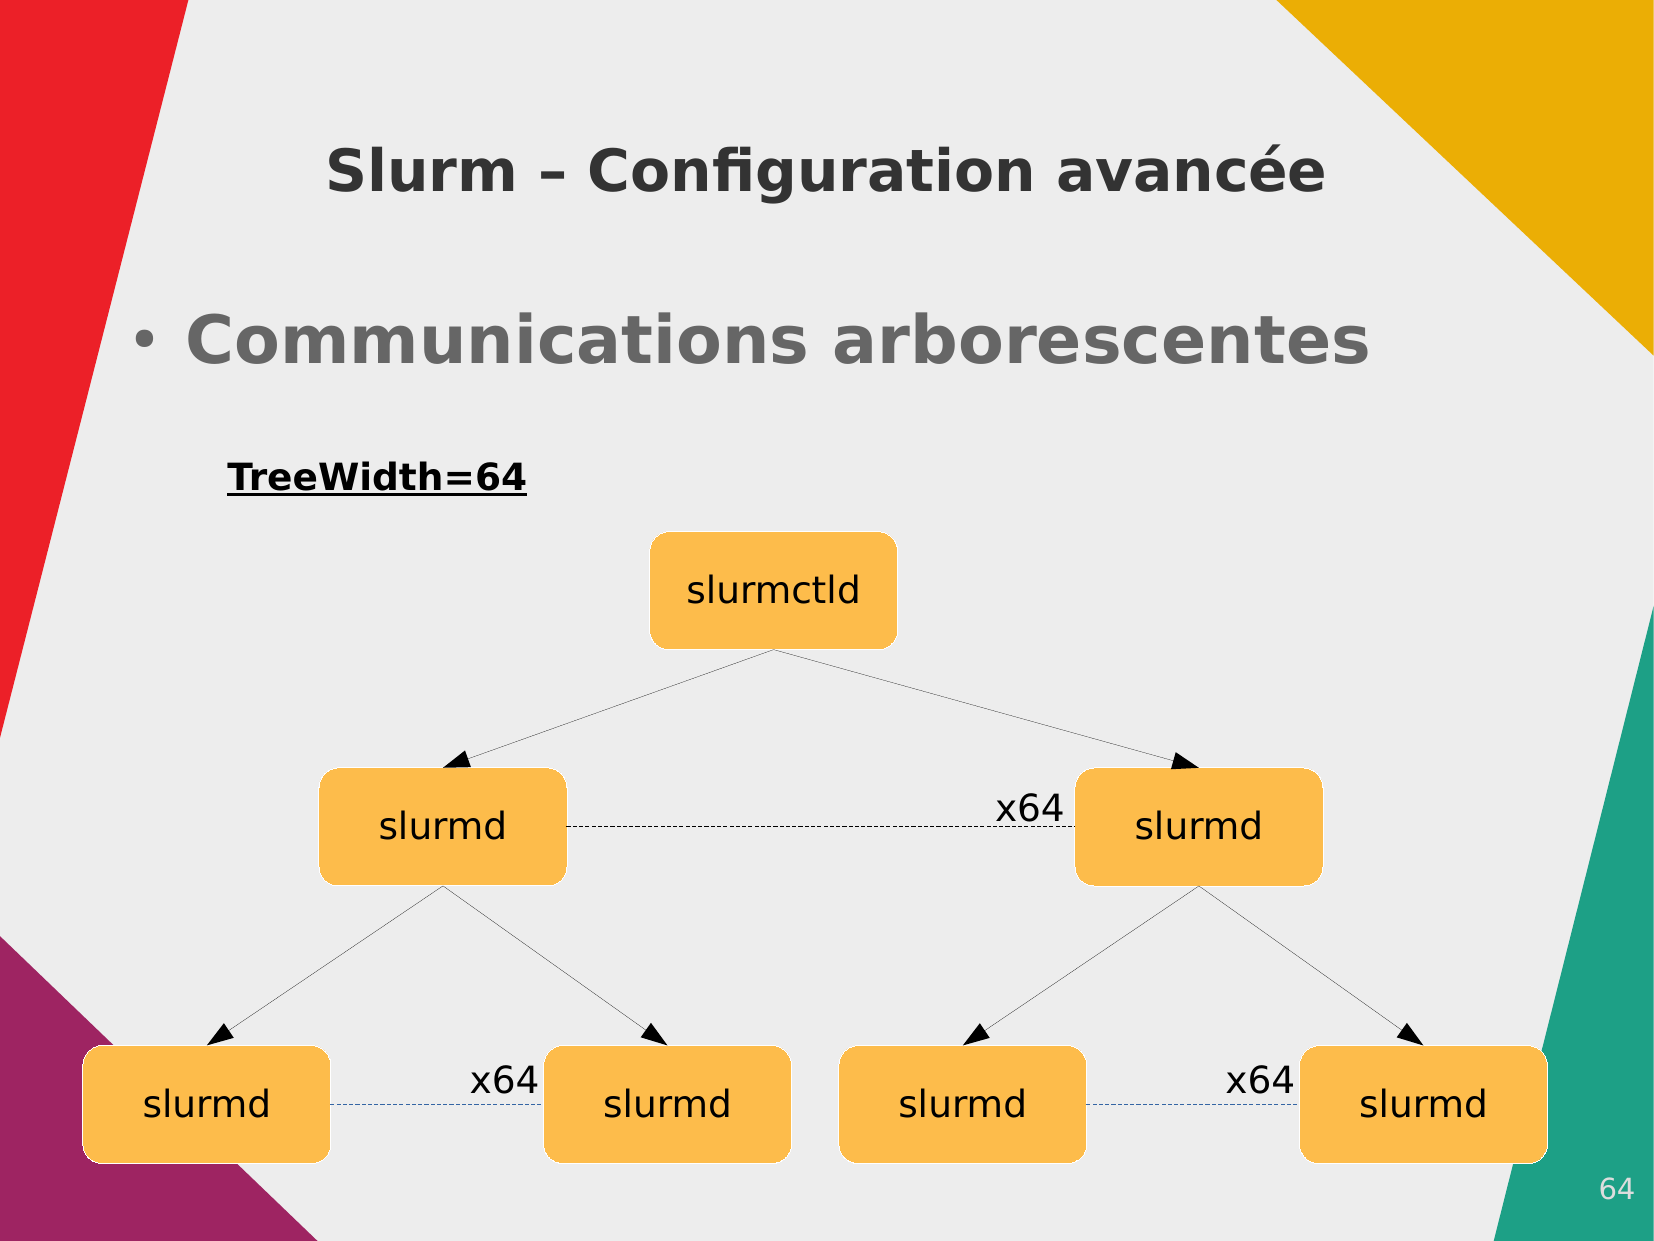

# Slurm – Configuration avancée
Communications arborescentes
TreeWidth=64
slurmctld
slurmd
slurmd
x64
slurmd
slurmd
slurmd
slurmd
x64
x64
64